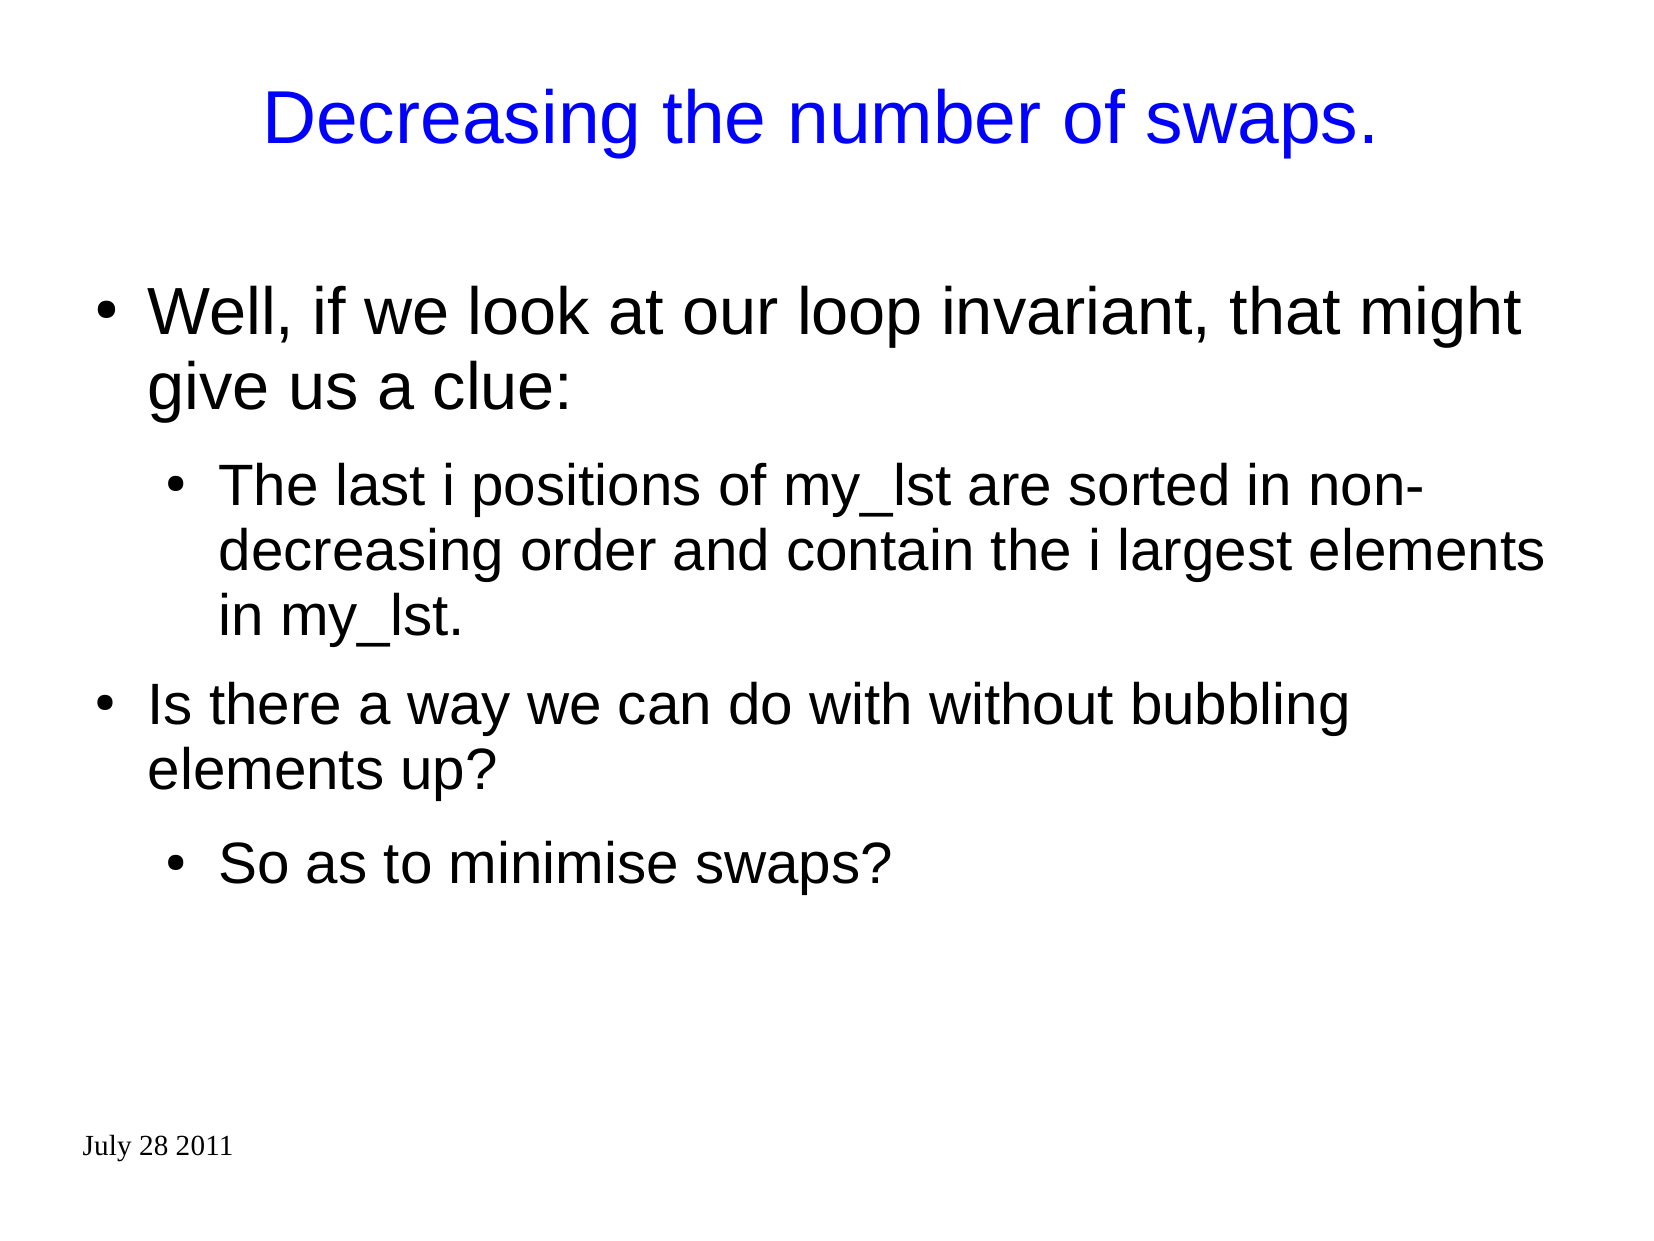

# Decreasing the number of swaps.
Well, if we look at our loop invariant, that might give us a clue:
The last i positions of my_lst are sorted in non-decreasing order and contain the i largest elements in my_lst.
Is there a way we can do with without bubbling elements up?
So as to minimise swaps?
July 28 2011